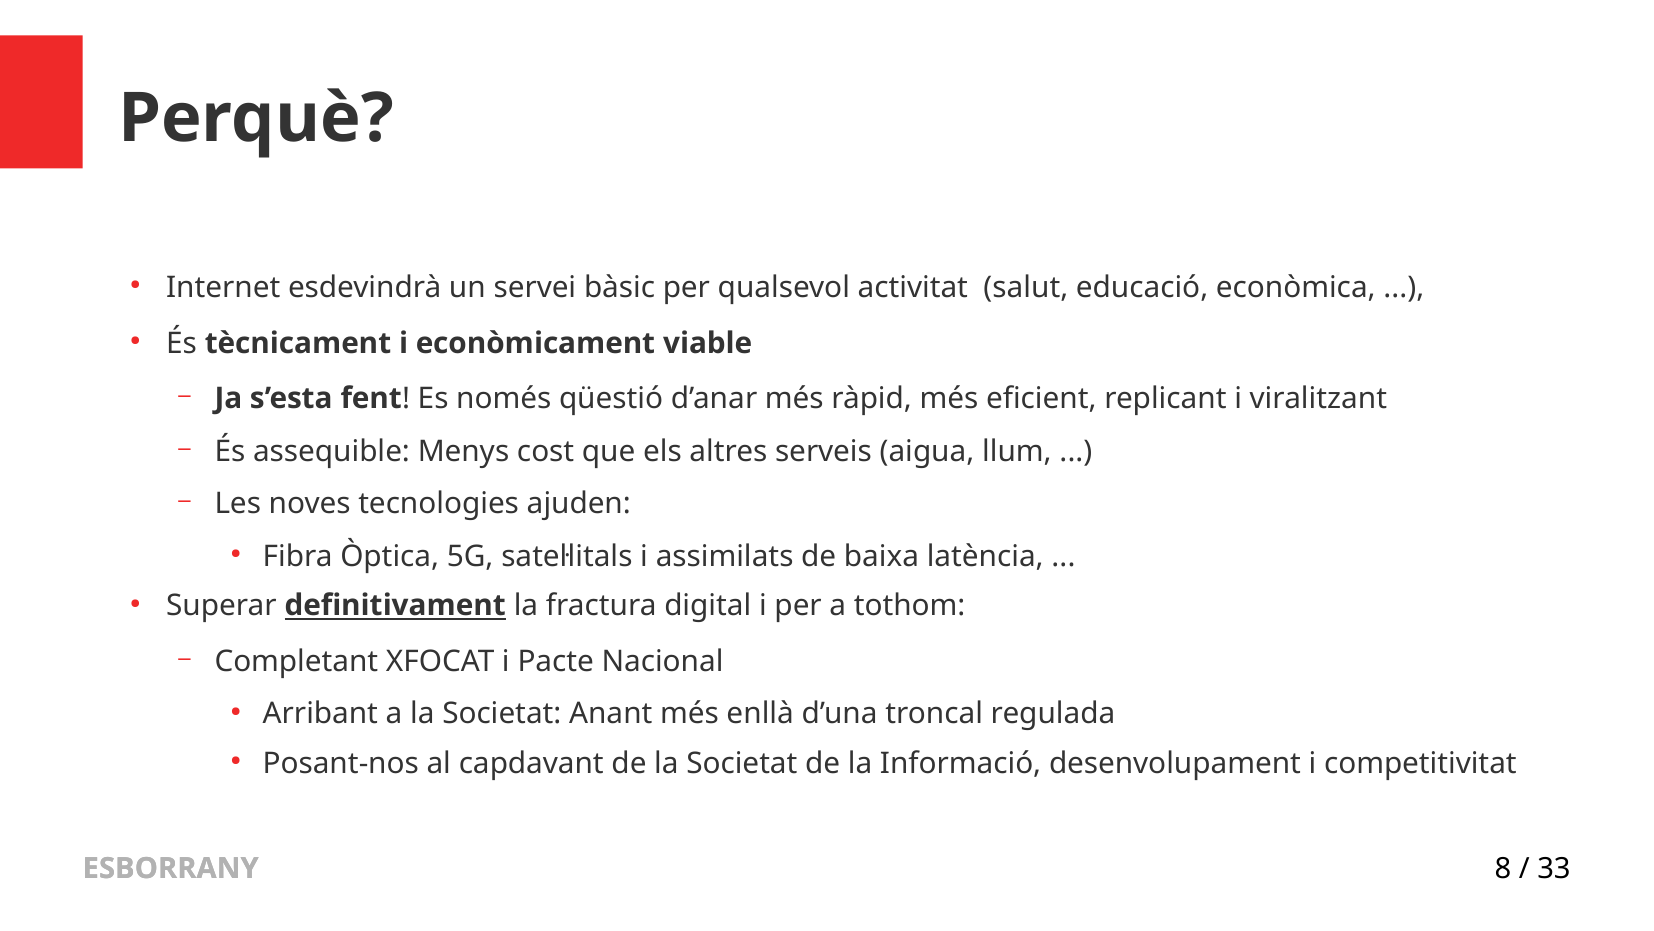

# Perquè?
Internet esdevindrà un servei bàsic per qualsevol activitat (salut, educació, econòmica, ...),
És tècnicament i econòmicament viable
Ja s’esta fent! Es només qüestió d’anar més ràpid, més eficient, replicant i viralitzant
És assequible: Menys cost que els altres serveis (aigua, llum, ...)
Les noves tecnologies ajuden:
Fibra Òptica, 5G, satel·litals i assimilats de baixa latència, ...
Superar definitivament la fractura digital i per a tothom:
Completant XFOCAT i Pacte Nacional
Arribant a la Societat: Anant més enllà d’una troncal regulada
Posant-nos al capdavant de la Societat de la Informació, desenvolupament i competitivitat
8